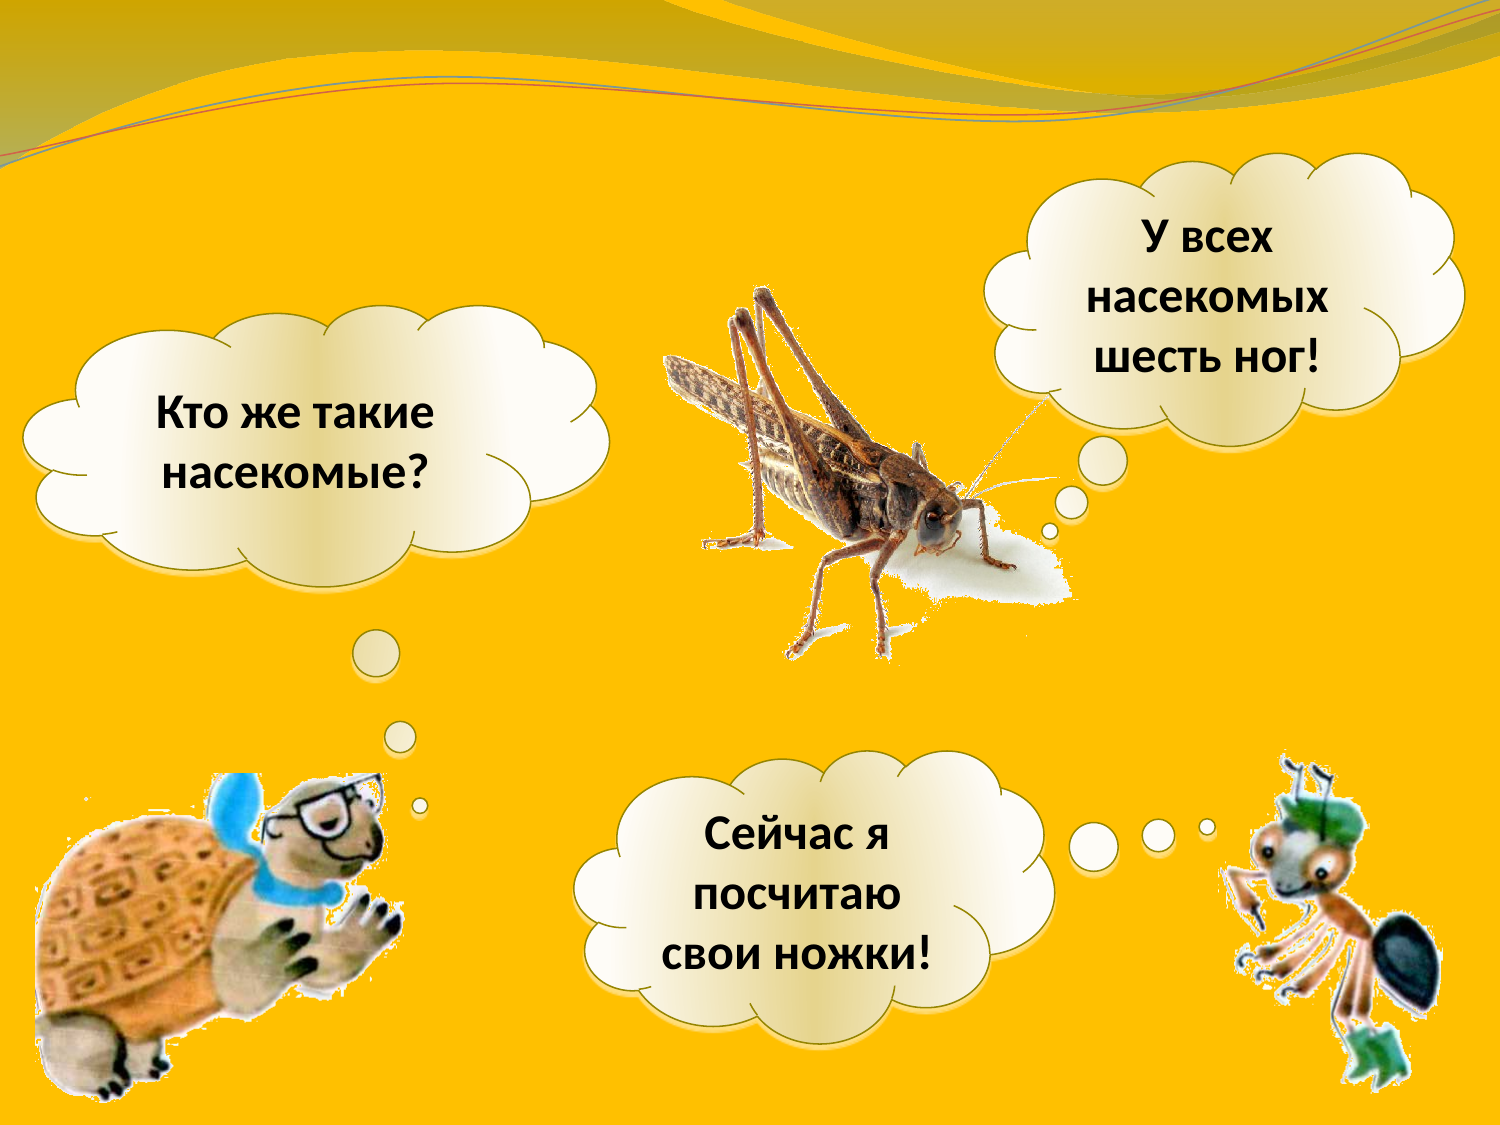

У всех насекомых шесть ног!
Кто же такие насекомые?
Сейчас я посчитаю свои ножки!